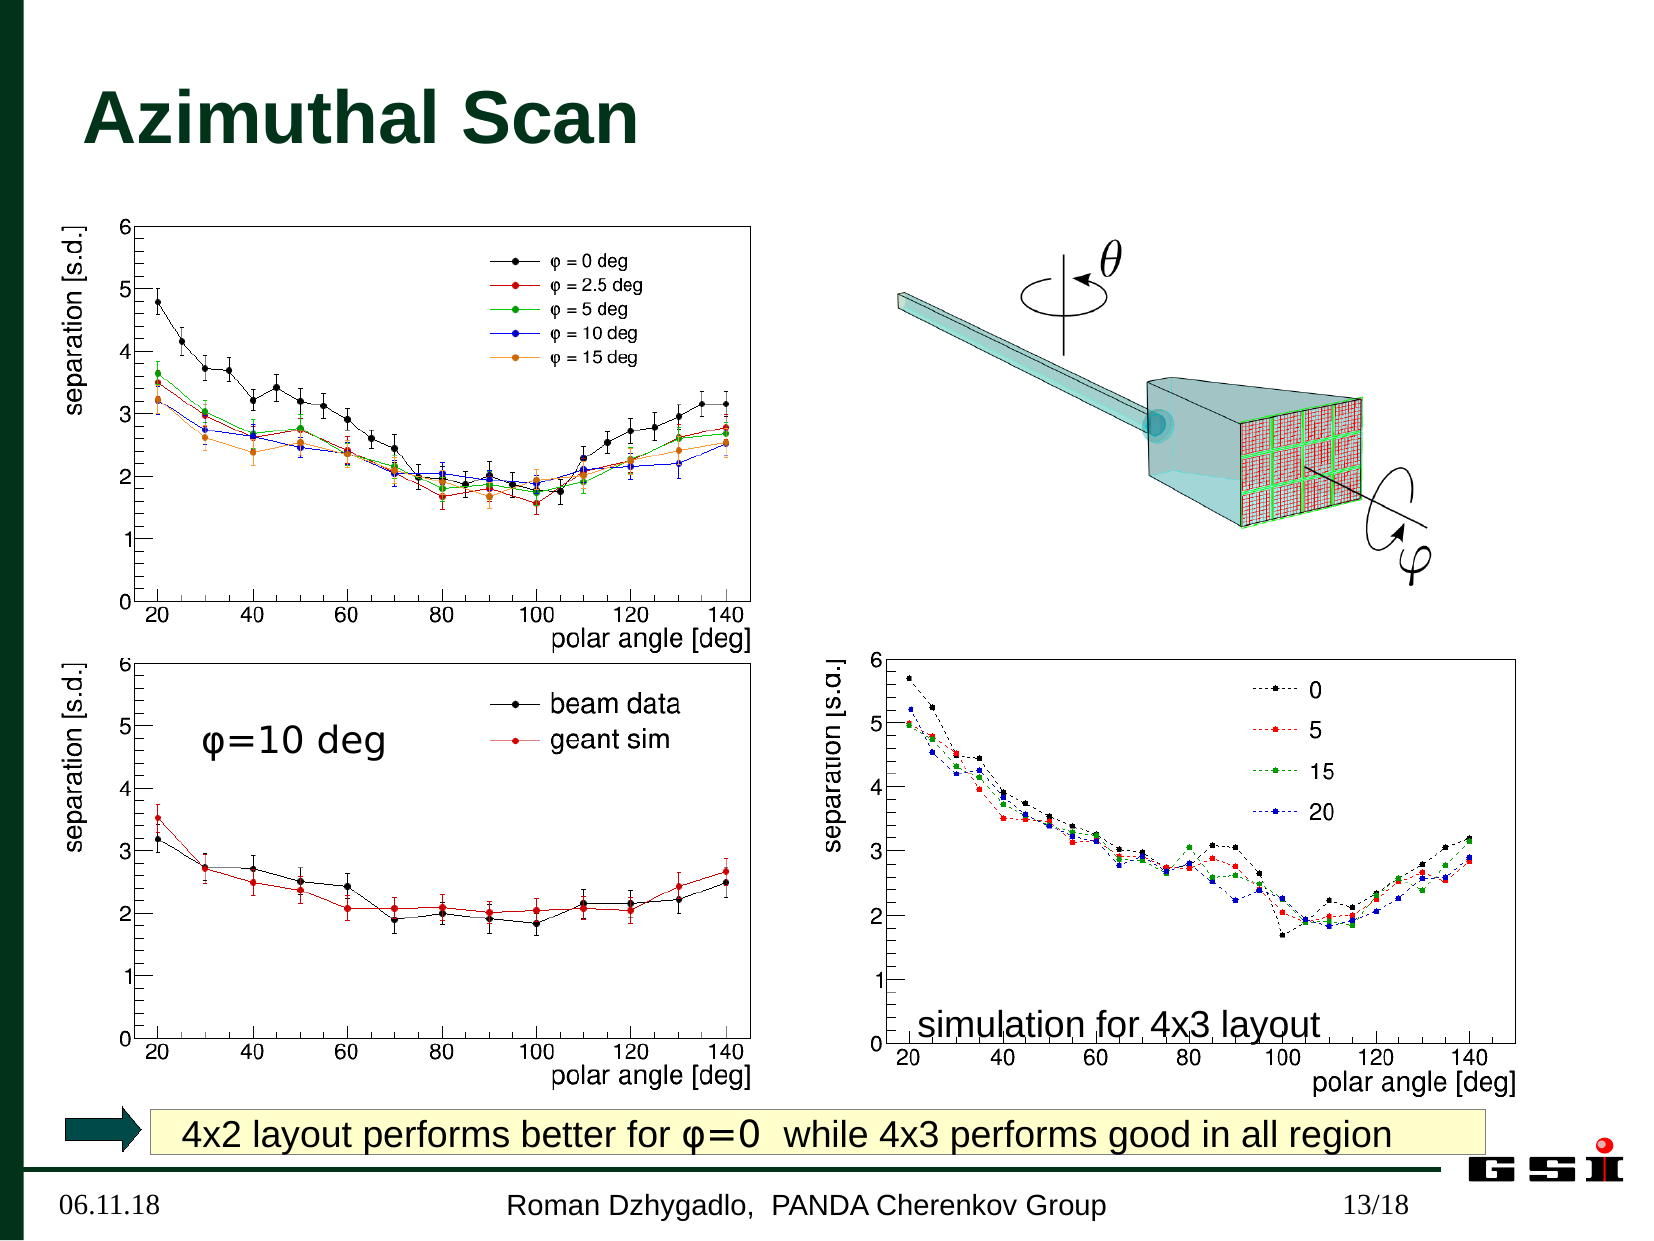

# Azimuthal Scan
φ=10 deg
simulation for 4x3 layout
4x2 layout performs better for φ=0 while 4x3 performs good in all region
06.11.18
Roman Dzhygadlo, PANDA Cherenkov Group
13